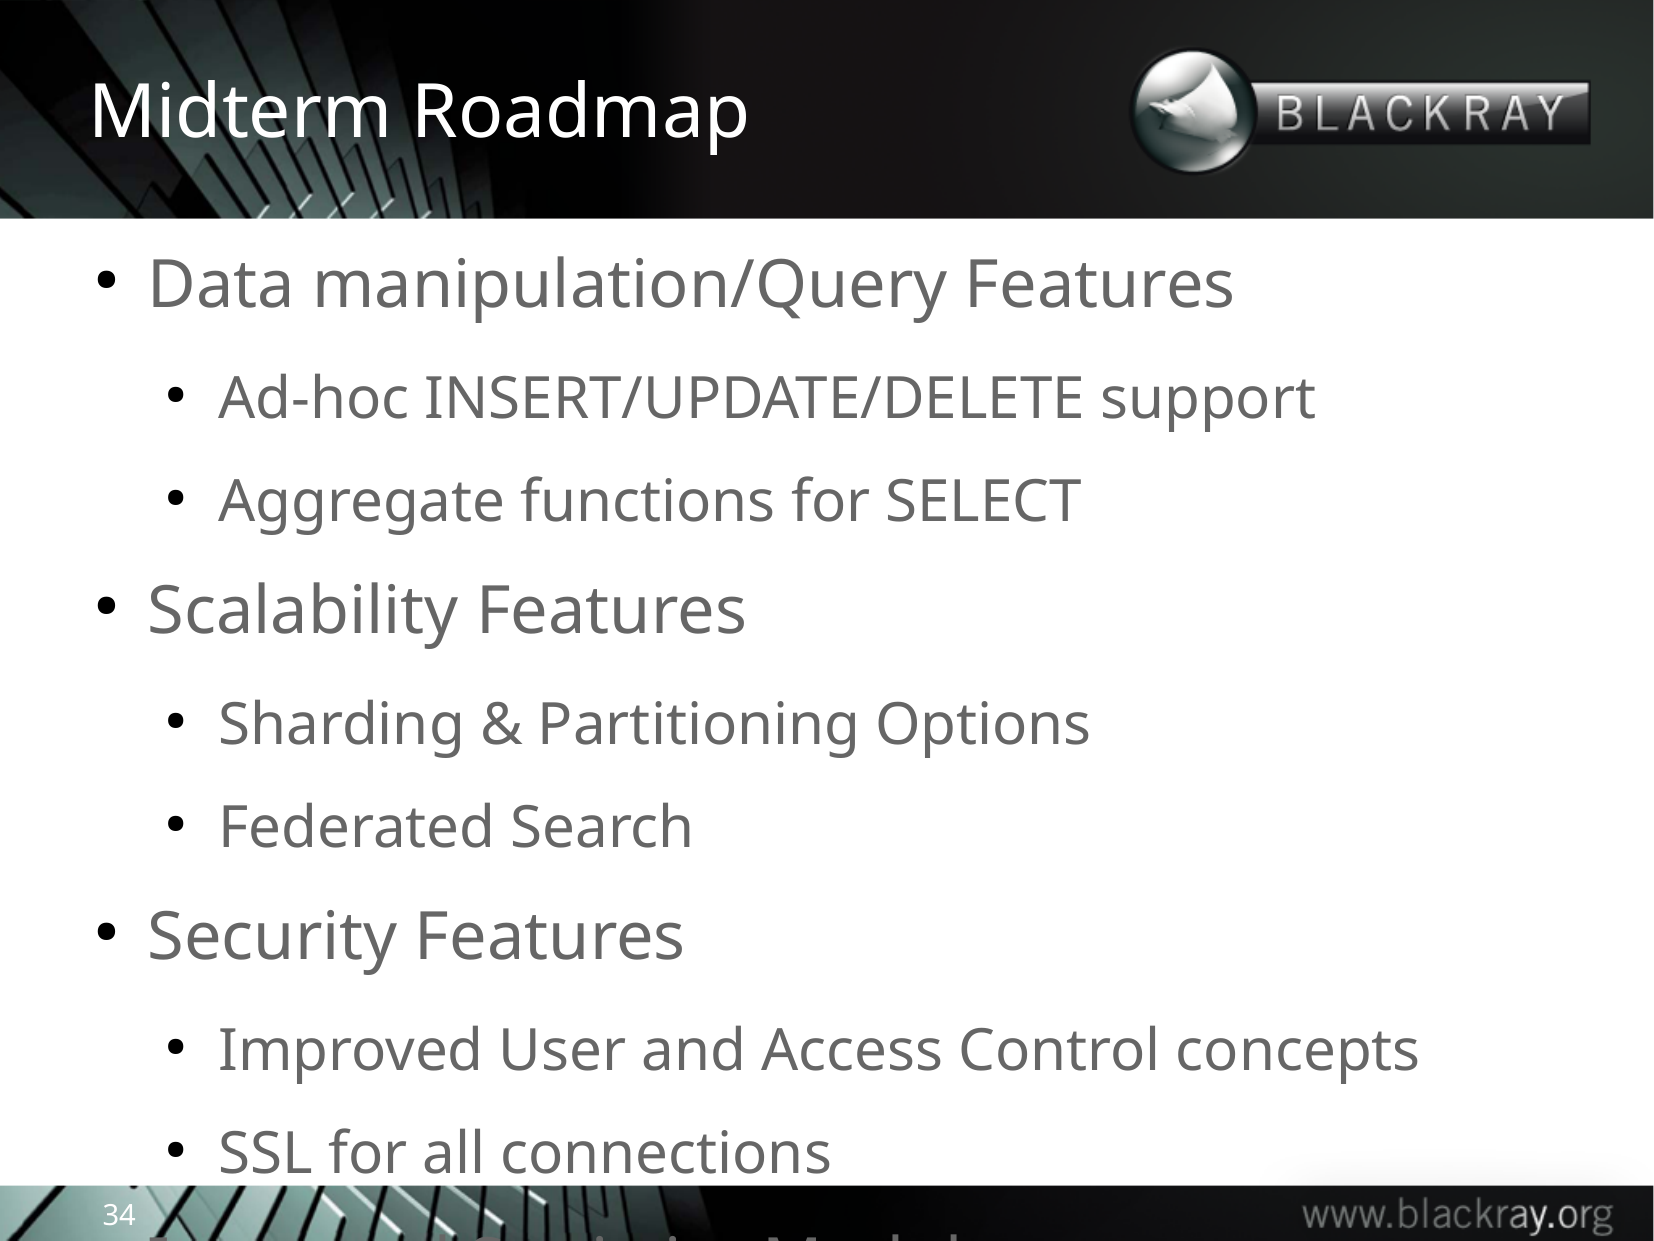

# Midterm Roadmap
Data manipulation/Query Features
Ad-hoc INSERT/UPDATE/DELETE support
Aggregate functions for SELECT
Scalability Features
Sharding & Partitioning Options
Federated Search
Security Features
Improved User and Access Control concepts
SSL for all connections
Improved Statistics Module